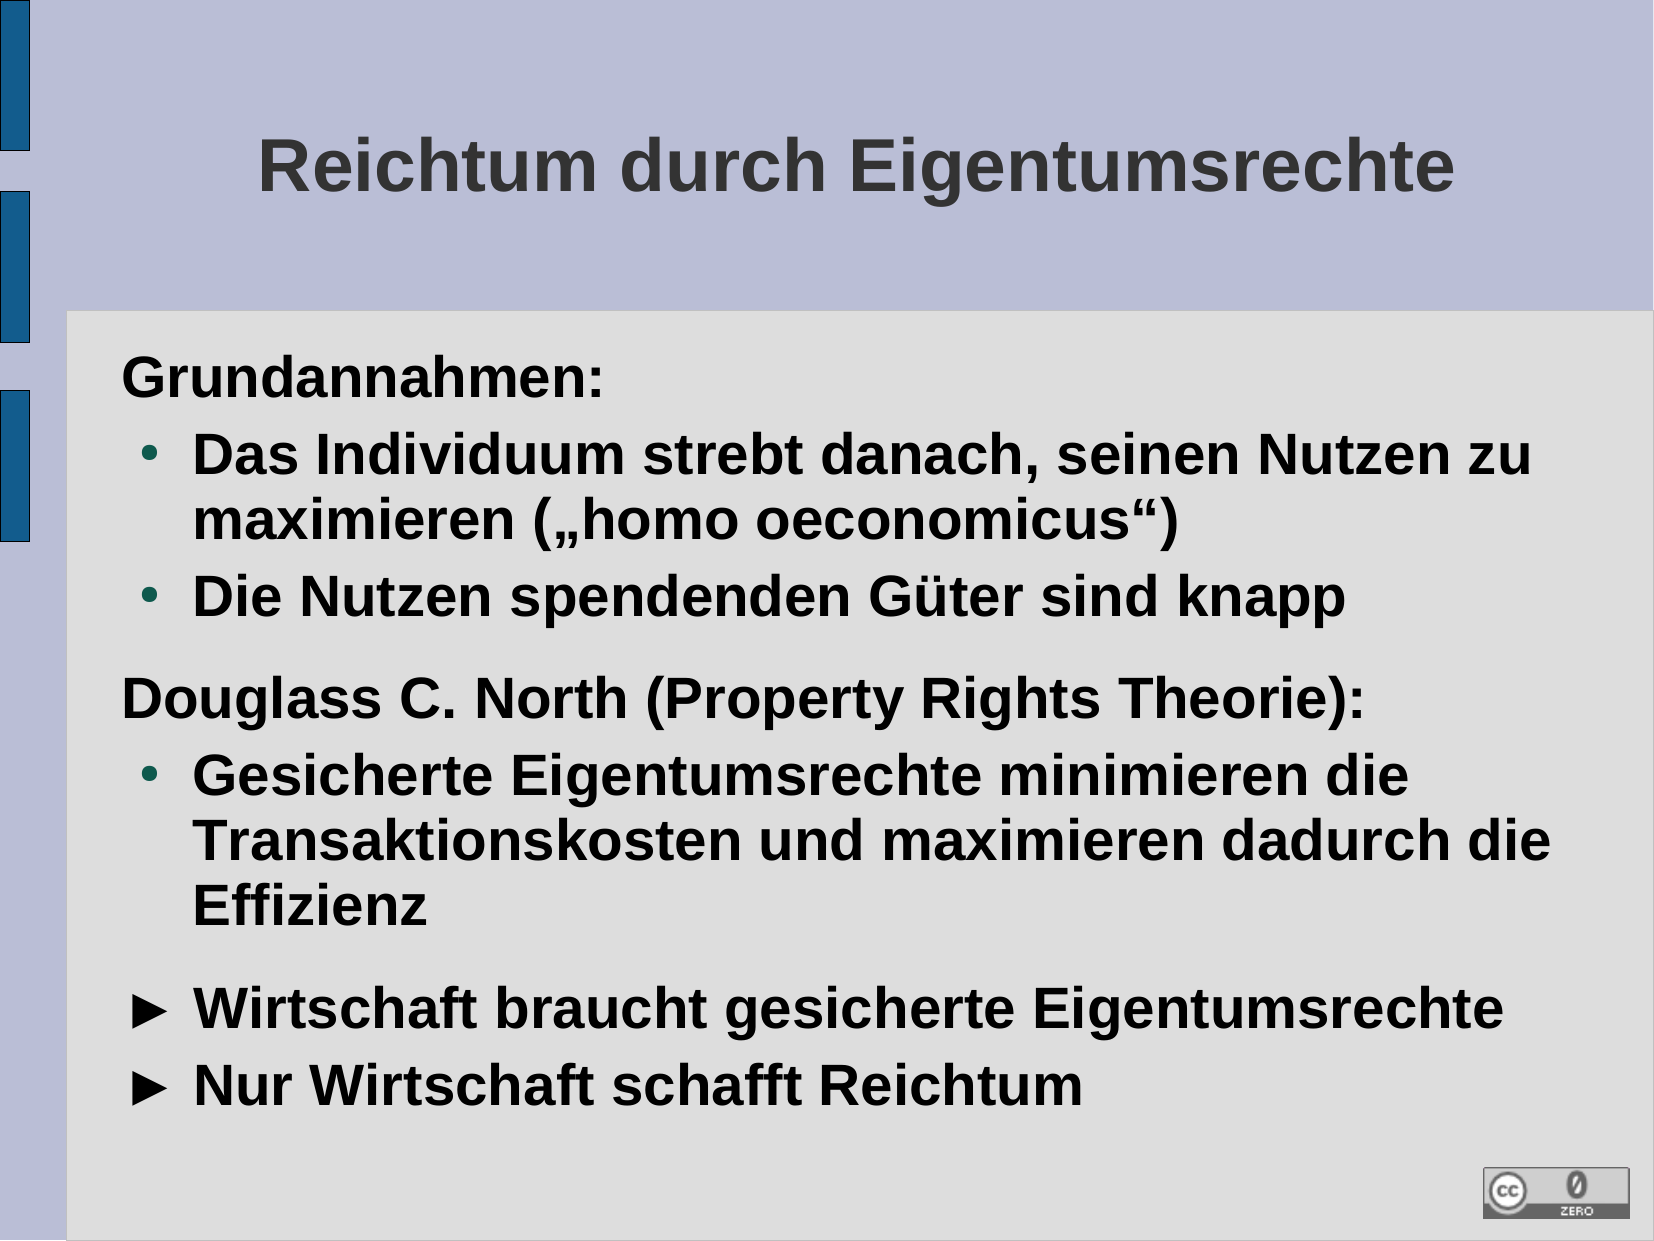

# Reichtum durch Eigentumsrechte
Grundannahmen:
Das Individuum strebt danach, seinen Nutzen zu maximieren („homo oeconomicus“)
Die Nutzen spendenden Güter sind knapp
Douglass C. North (Property Rights Theorie):
Gesicherte Eigentumsrechte minimieren die Transaktionskosten und maximieren dadurch die Effizienz
► Wirtschaft braucht gesicherte Eigentumsrechte
► Nur Wirtschaft schafft Reichtum